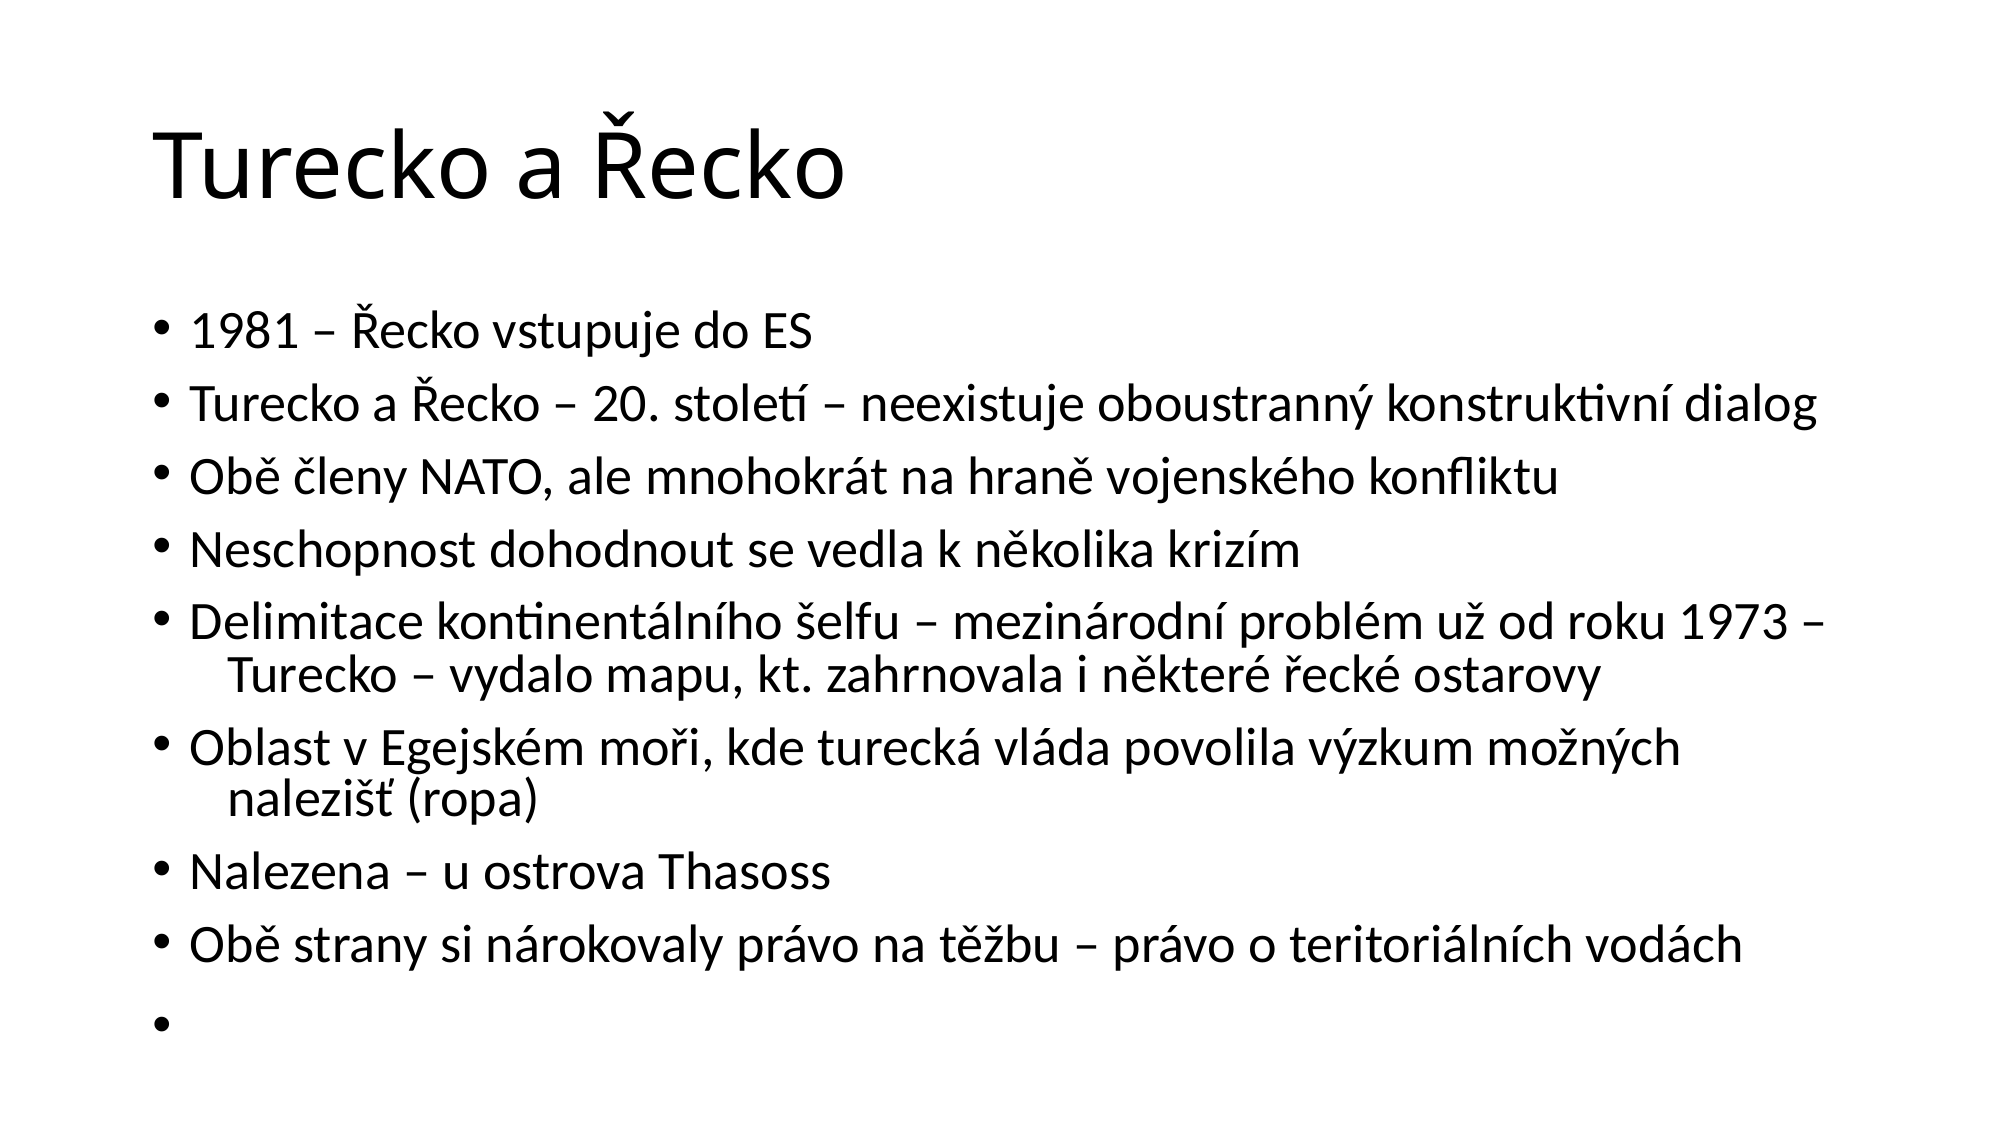

# Turecko a Řecko
1981 – Řecko vstupuje do ES
Turecko a Řecko – 20. století – neexistuje oboustranný konstruktivní dialog
Obě členy NATO, ale mnohokrát na hraně vojenského konfliktu
Neschopnost dohodnout se vedla k několika krizím
Delimitace kontinentálního šelfu – mezinárodní problém už od roku 1973 – Turecko – vydalo mapu, kt. zahrnovala i některé řecké ostarovy
Oblast v Egejském moři, kde turecká vláda povolila výzkum možných nalezišť (ropa)
Nalezena – u ostrova Thasoss
Obě strany si nárokovaly právo na těžbu – právo o teritoriálních vodách